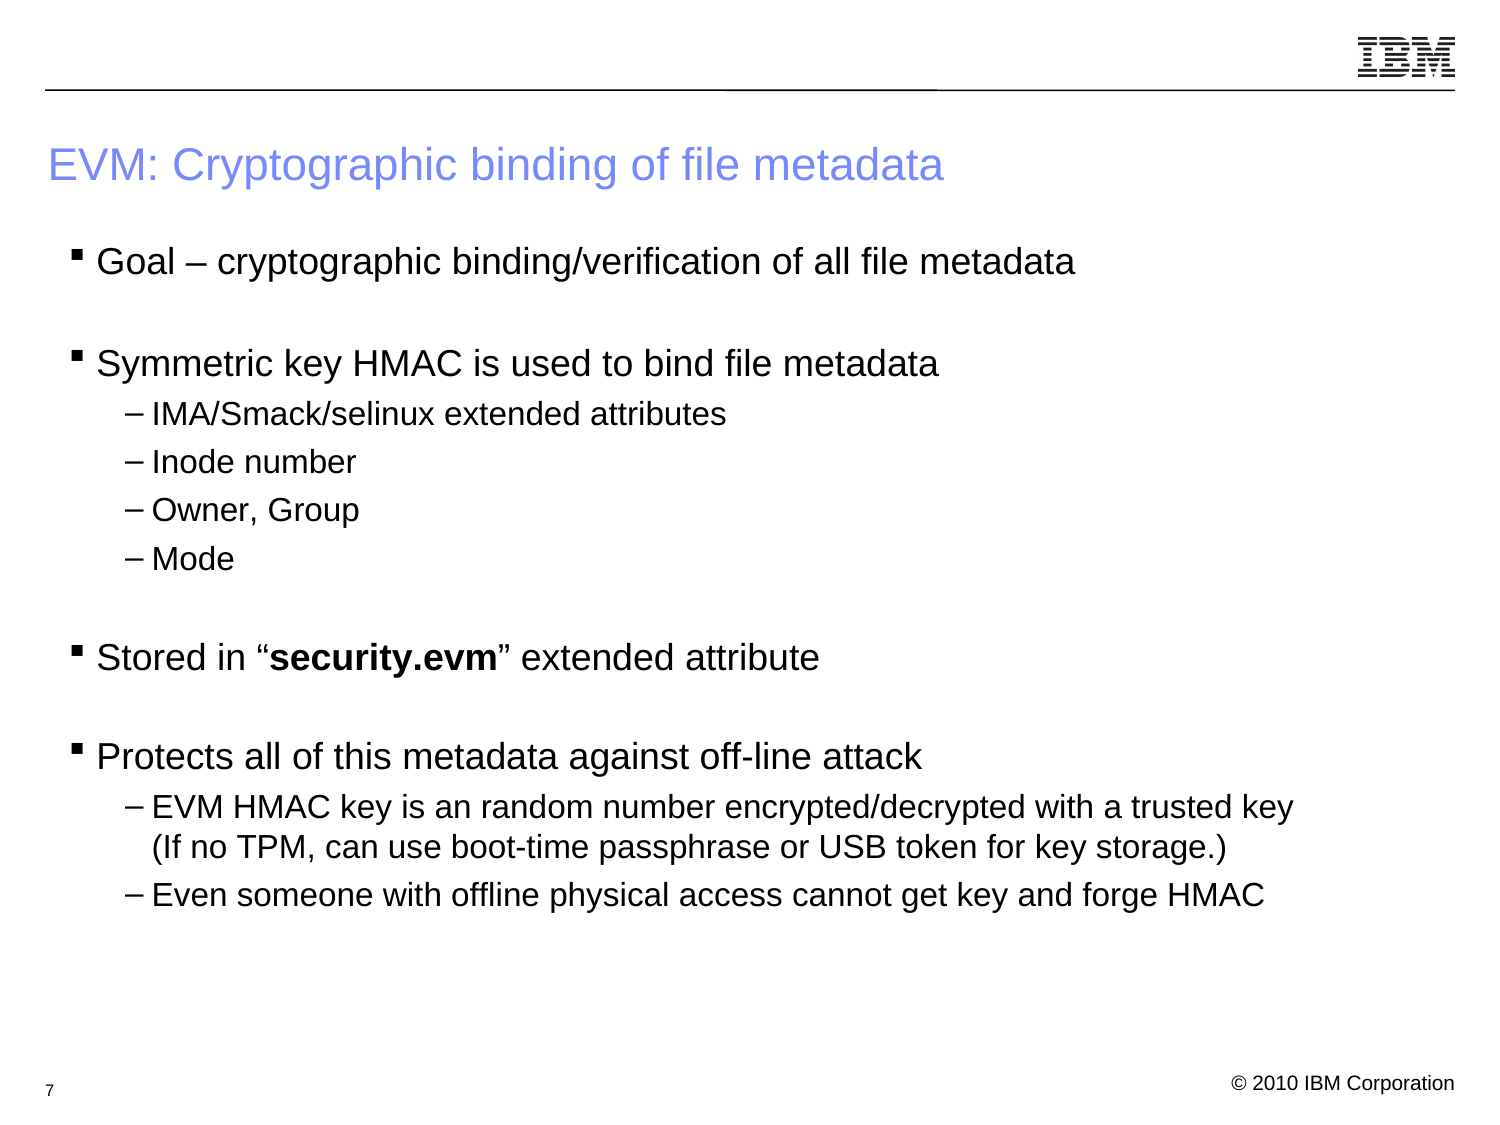

# EVM: Cryptographic binding of file metadata
Goal – cryptographic binding/verification of all file metadata
Symmetric key HMAC is used to bind file metadata
IMA/Smack/selinux extended attributes
Inode number
Owner, Group
Mode
Stored in “security.evm” extended attribute
Protects all of this metadata against off-line attack
EVM HMAC key is an random number encrypted/decrypted with a trusted key
(If no TPM, can use boot-time passphrase or USB token for key storage.)
Even someone with offline physical access cannot get key and forge HMAC
7
Goal – cryptographic protection of security extended attributes
security.selinux
security.smack
security.capability
security.ima
Symmetric key HMAC is used to bind attributes and other file metadata
Inode number
Owner, Group
Mode
Protects all of this metadata against off-line attack
The signing key is released by the TPM only if trusted kernel booted
 New Trusted/Encrypted key-types (BoF)
Even someone with physical access cannot get key and forge HMAC
Thus IMA hashes are trusted, and subject only to kernel level vulnerabilities
Protected xattrs configured at compile time